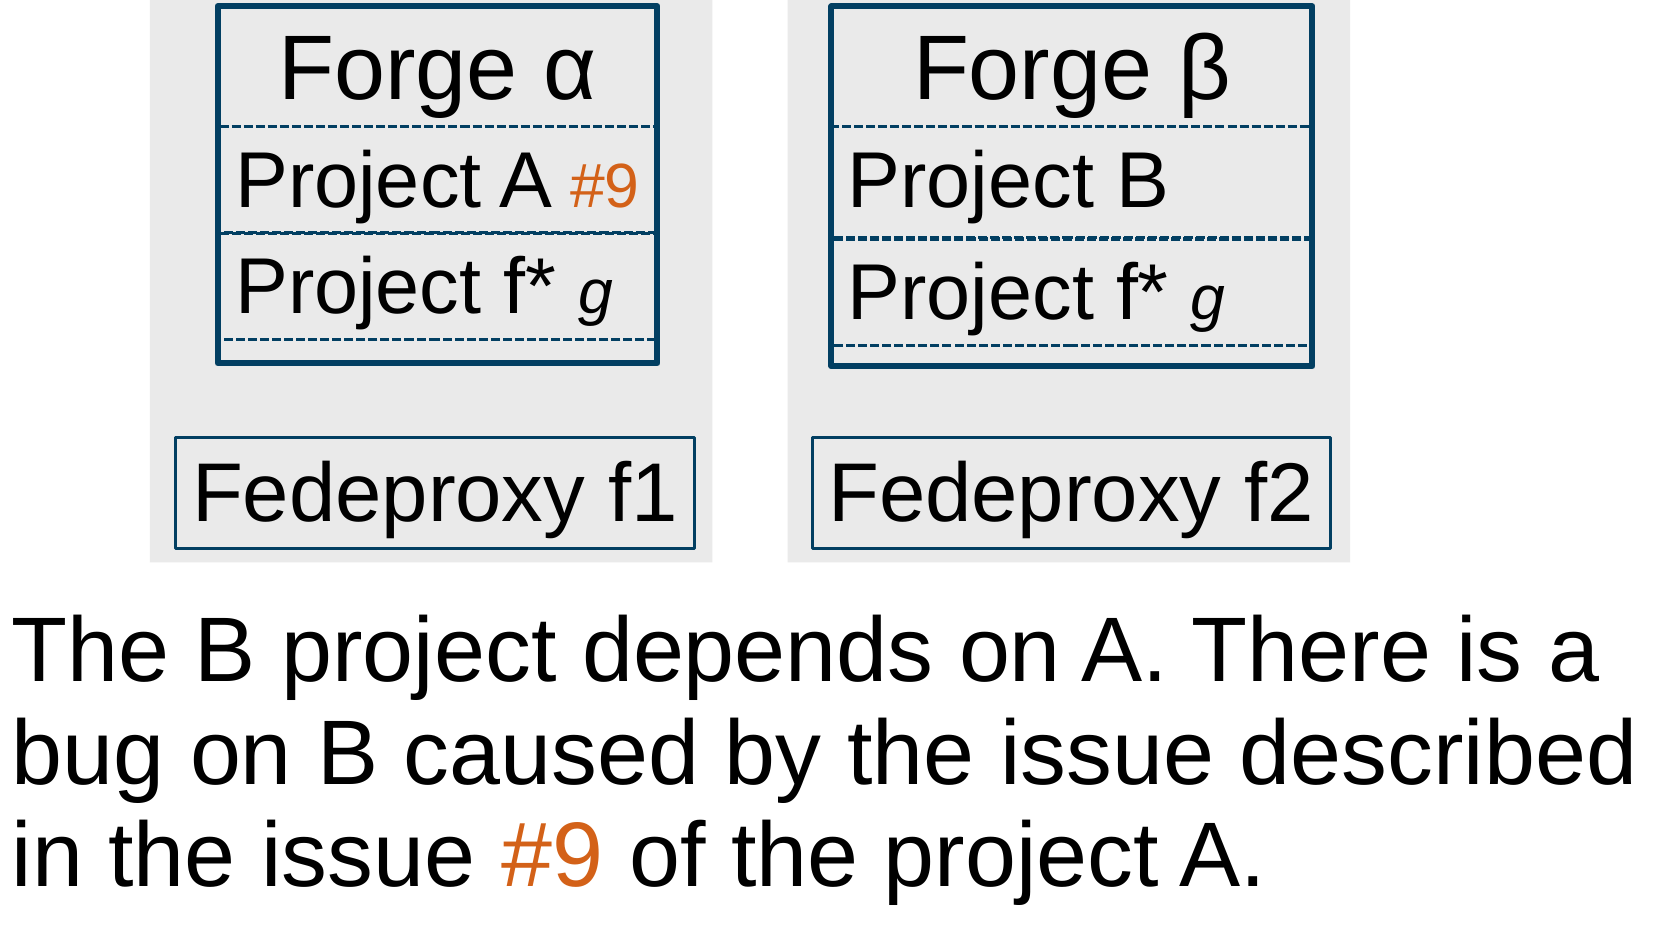

Forge α
Forge β
Project A #9
Project B
Project f* g
Project f* g
Fedeproxy f1
Fedeproxy f2
# The B project depends on A. There is a bug on B caused by the issue described in the issue #9 of the project A.